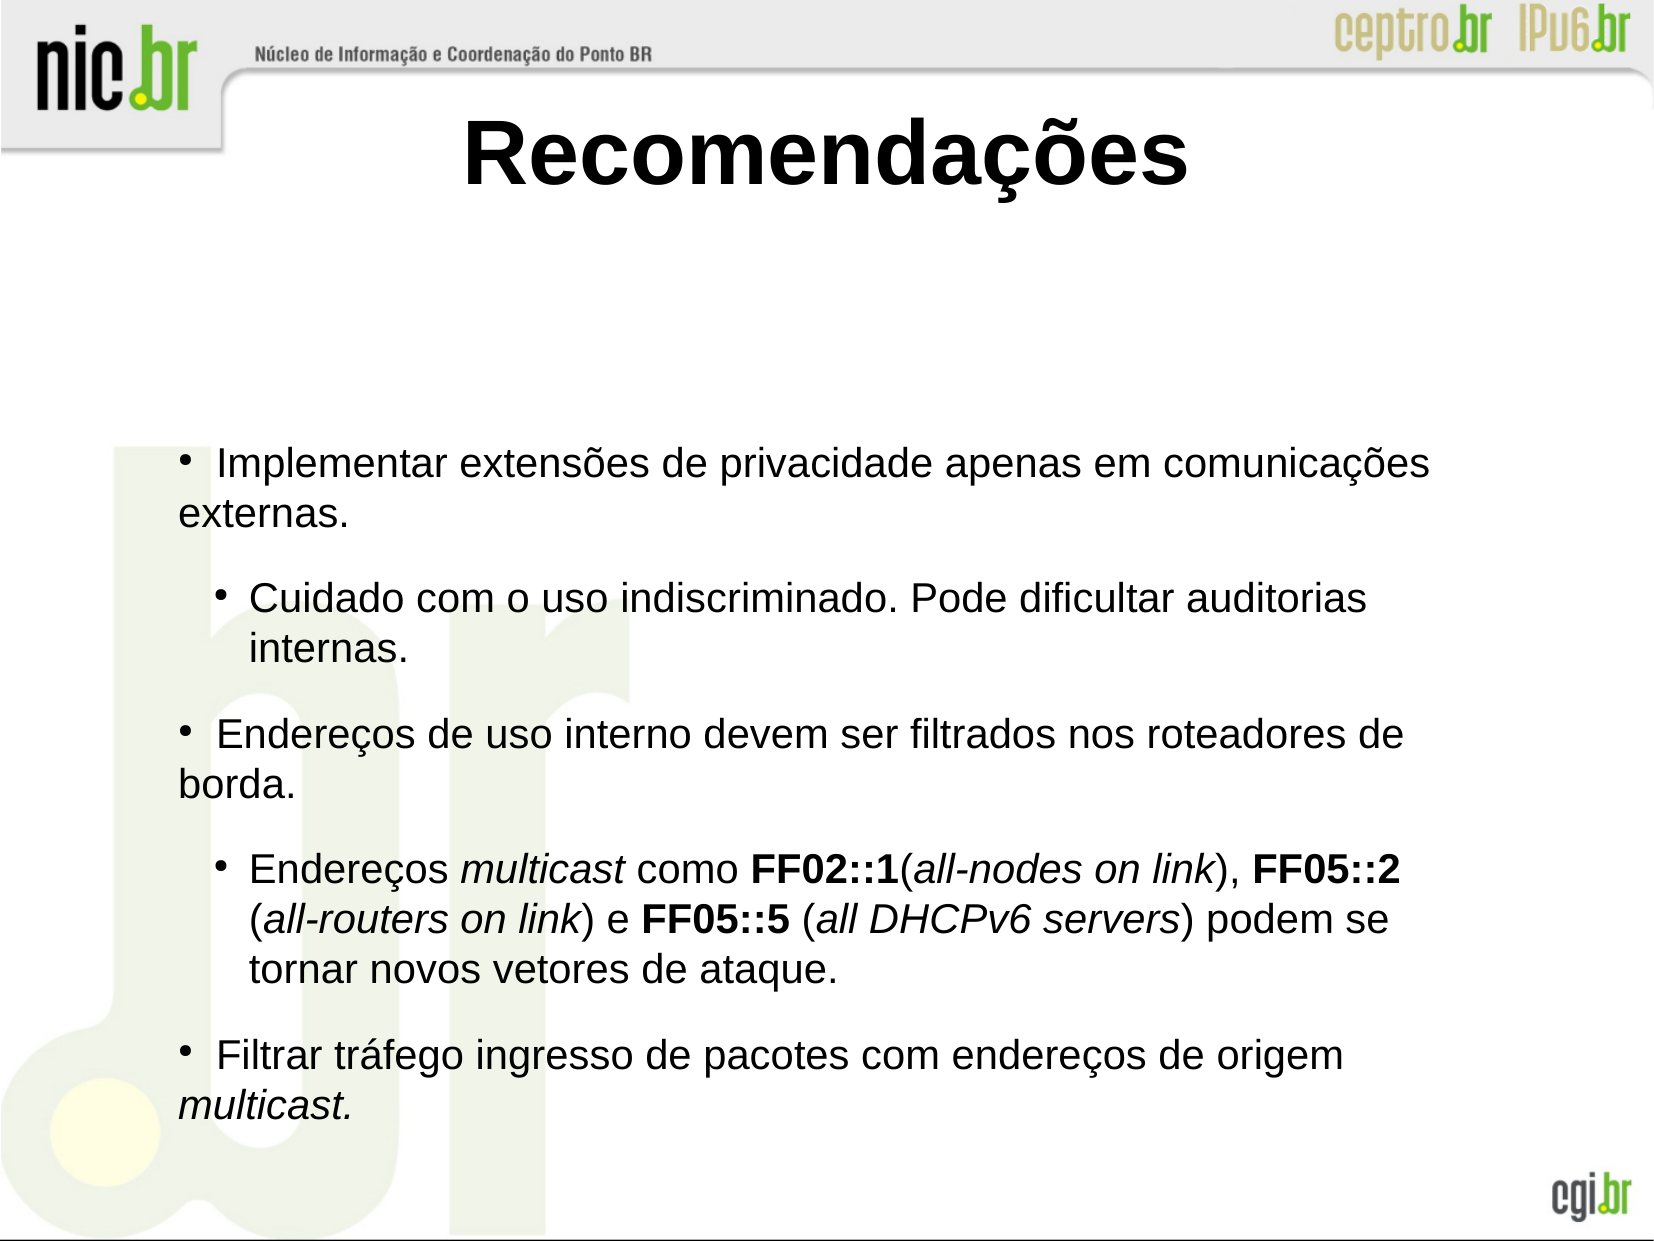

Recomendações
 Implementar extensões de privacidade apenas em comunicações externas.
Cuidado com o uso indiscriminado. Pode dificultar auditorias internas.
 Endereços de uso interno devem ser filtrados nos roteadores de borda.
Endereços multicast como FF02::1(all-nodes on link), FF05::2 (all-routers on link) e FF05::5 (all DHCPv6 servers) podem se tornar novos vetores de ataque.
 Filtrar tráfego ingresso de pacotes com endereços de origem multicast.